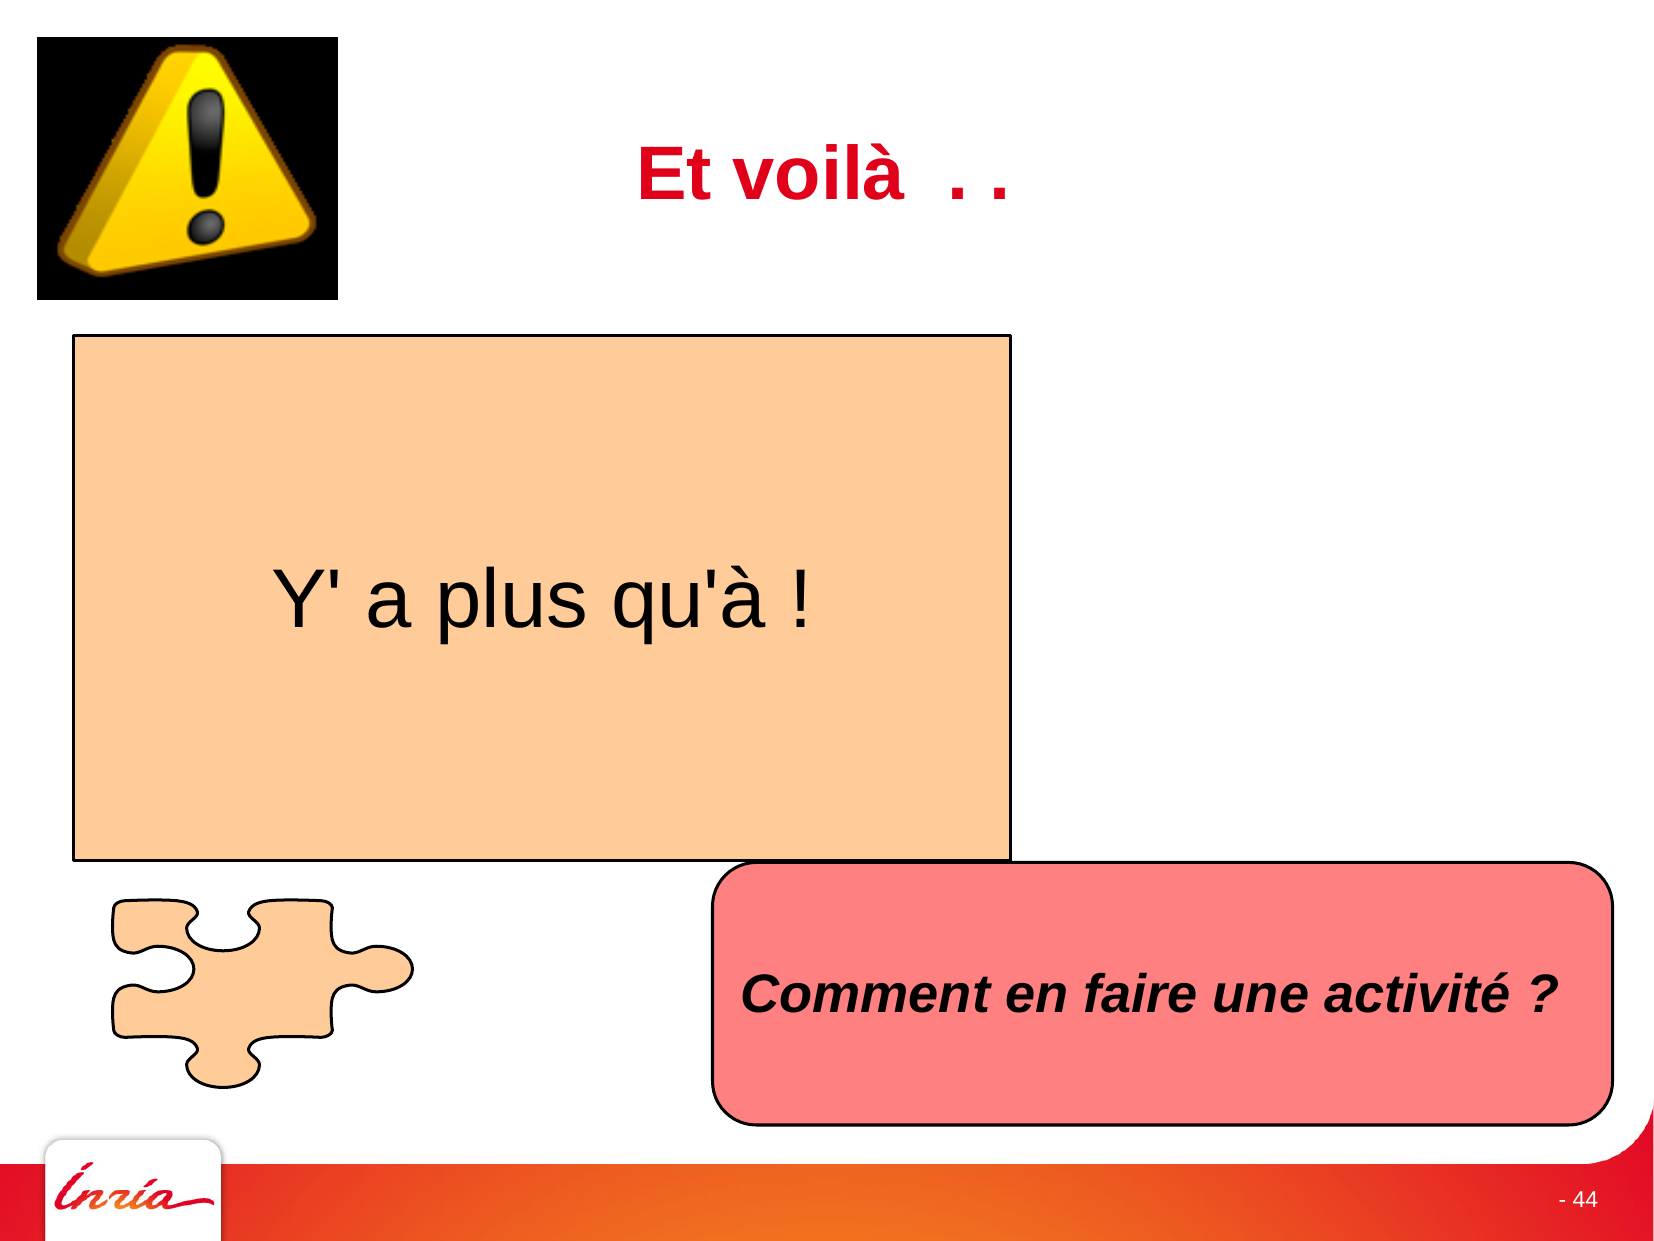

# Et voilà . .
Y' a plus qu'à !
Comment en faire une activité ?